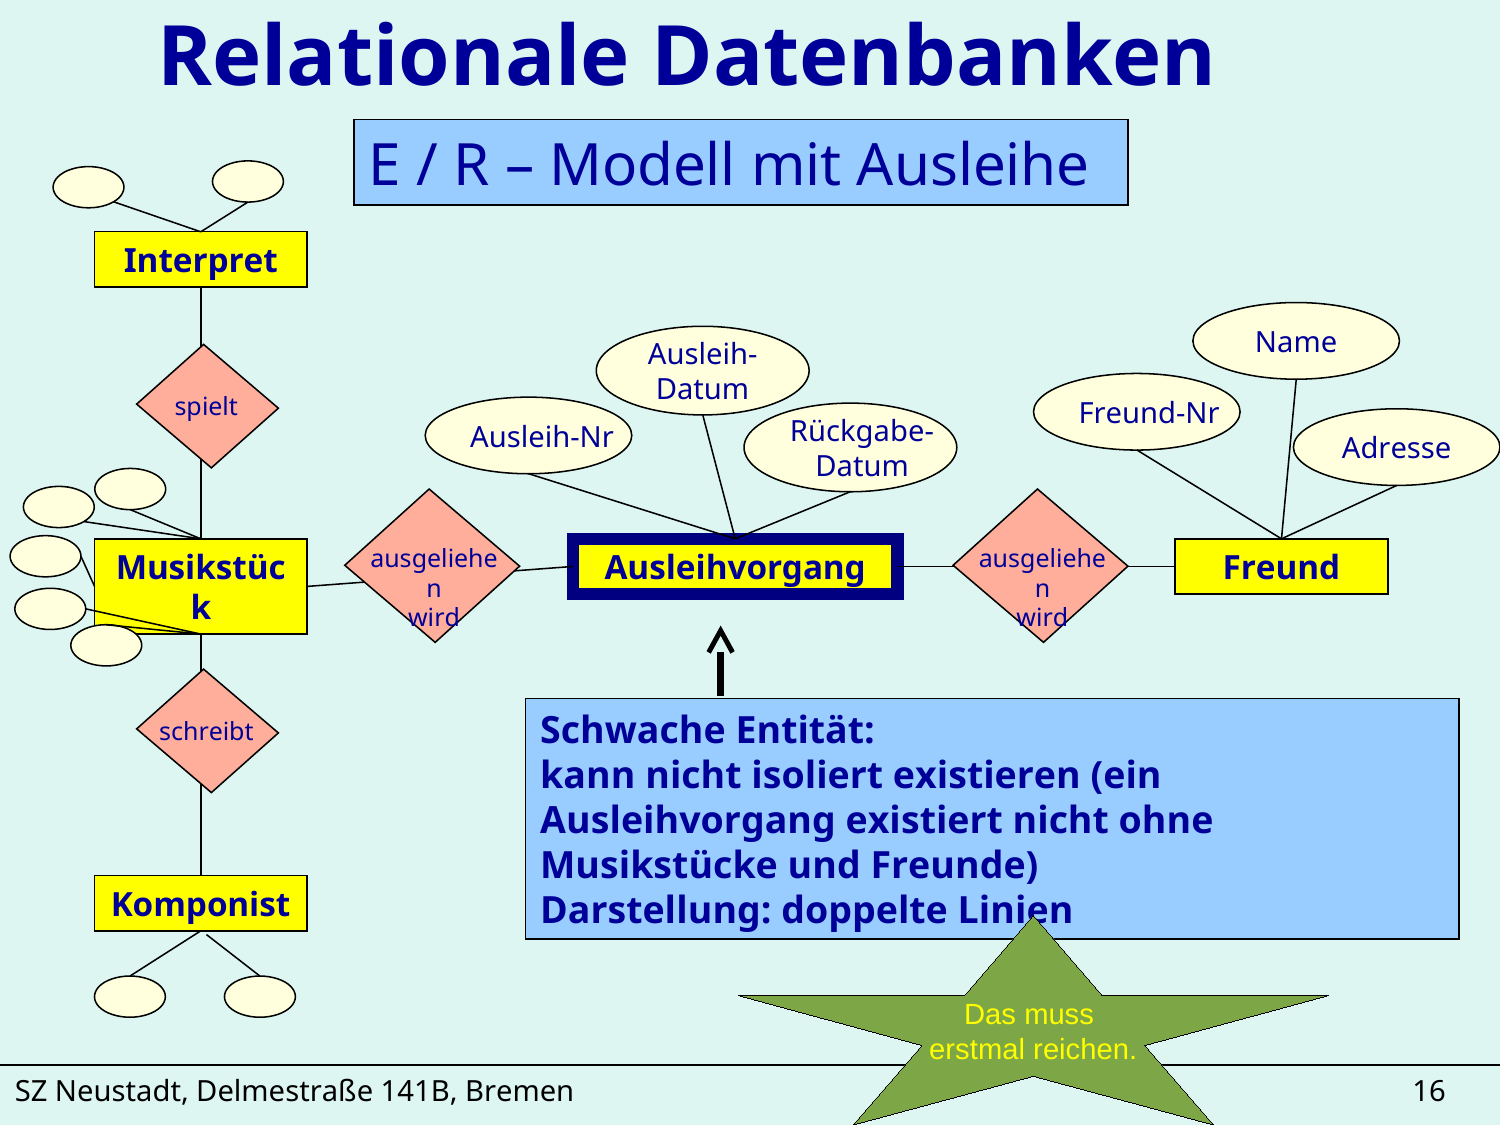

Relationale Datenbanken
E / R – Modell mit Ausleihe
Interpret
Name
Ausleih-
Datum
spielt
Freund-Nr
Ausleih-Nr
Rückgabe-
Datum
Adresse
ausgeliehen
wird
ausgeliehen
wird
Musikstück
Ausleihvorgang
Freund
schreibt
Komponist
Schwache Entität:
kann nicht isoliert existieren (ein Ausleihvorgang existiert nicht ohne Musikstücke und Freunde)
Darstellung: doppelte Linien
Das muss
erstmal reichen.